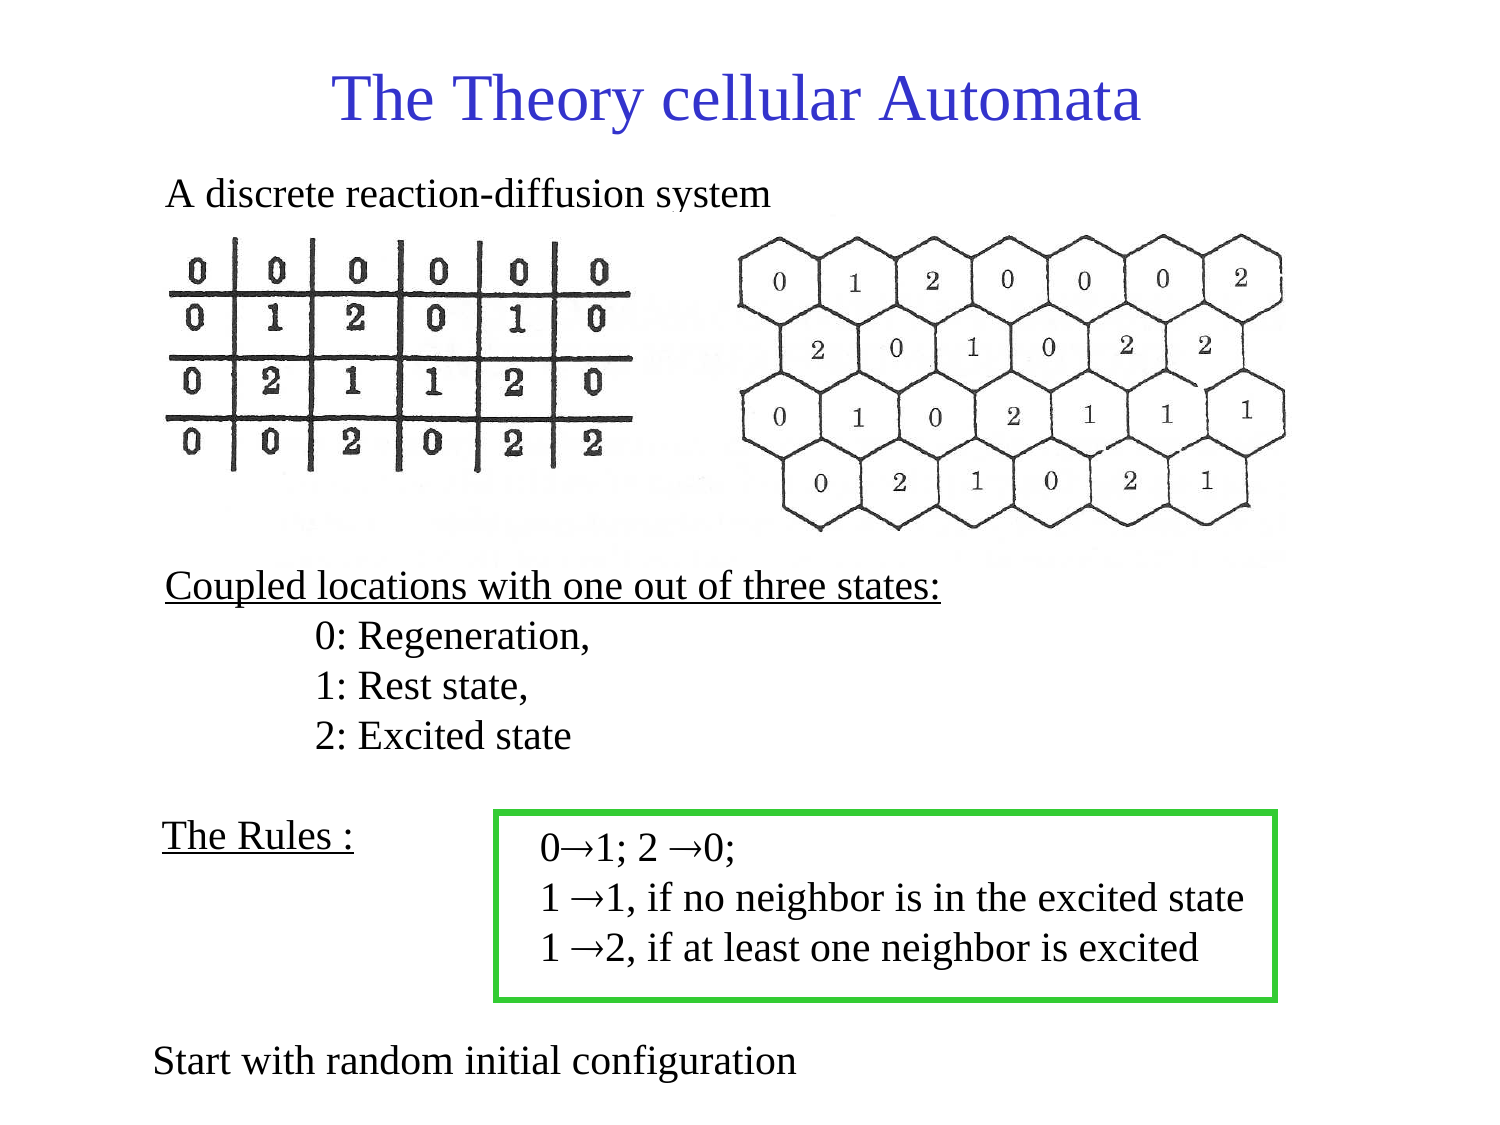

# The Theory cellular Automata
A discrete reaction-diffusion system
Coupled locations with one out of three states:
	0: Regeneration,
	1: Rest state,
	2: Excited state
The Rules :
	01; 2 0;
	1 1, if no neighbor is in the excited state
	1 2, if at least one neighbor is excited
Start with random initial configuration